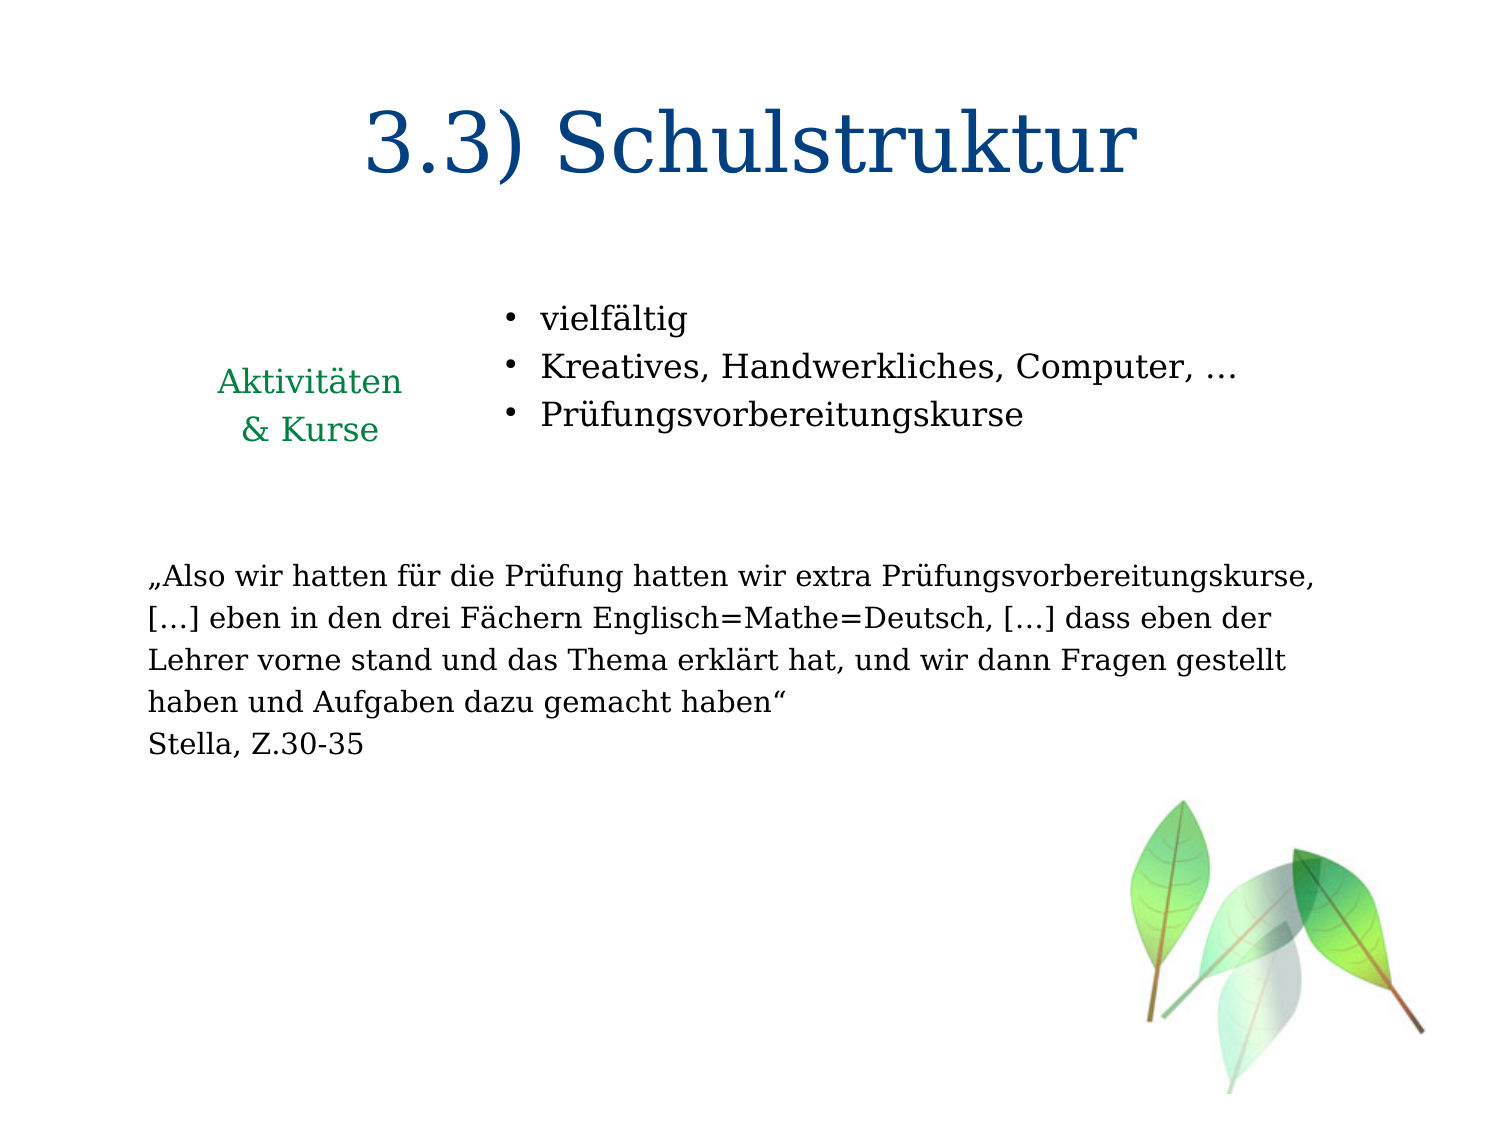

# 3.3) Schulstruktur
vielfältig
Kreatives, Handwerkliches, Computer, …
Prüfungsvorbereitungskurse
Aktivitäten
& Kurse
„Also wir hatten für die Prüfung hatten wir extra Prüfungsvorbereitungskurse, […] eben in den drei Fächern Englisch=Mathe=Deutsch, […] dass eben der Lehrer vorne stand und das Thema erklärt hat, und wir dann Fragen gestellt haben und Aufgaben dazu gemacht haben“
Stella, Z.30-35